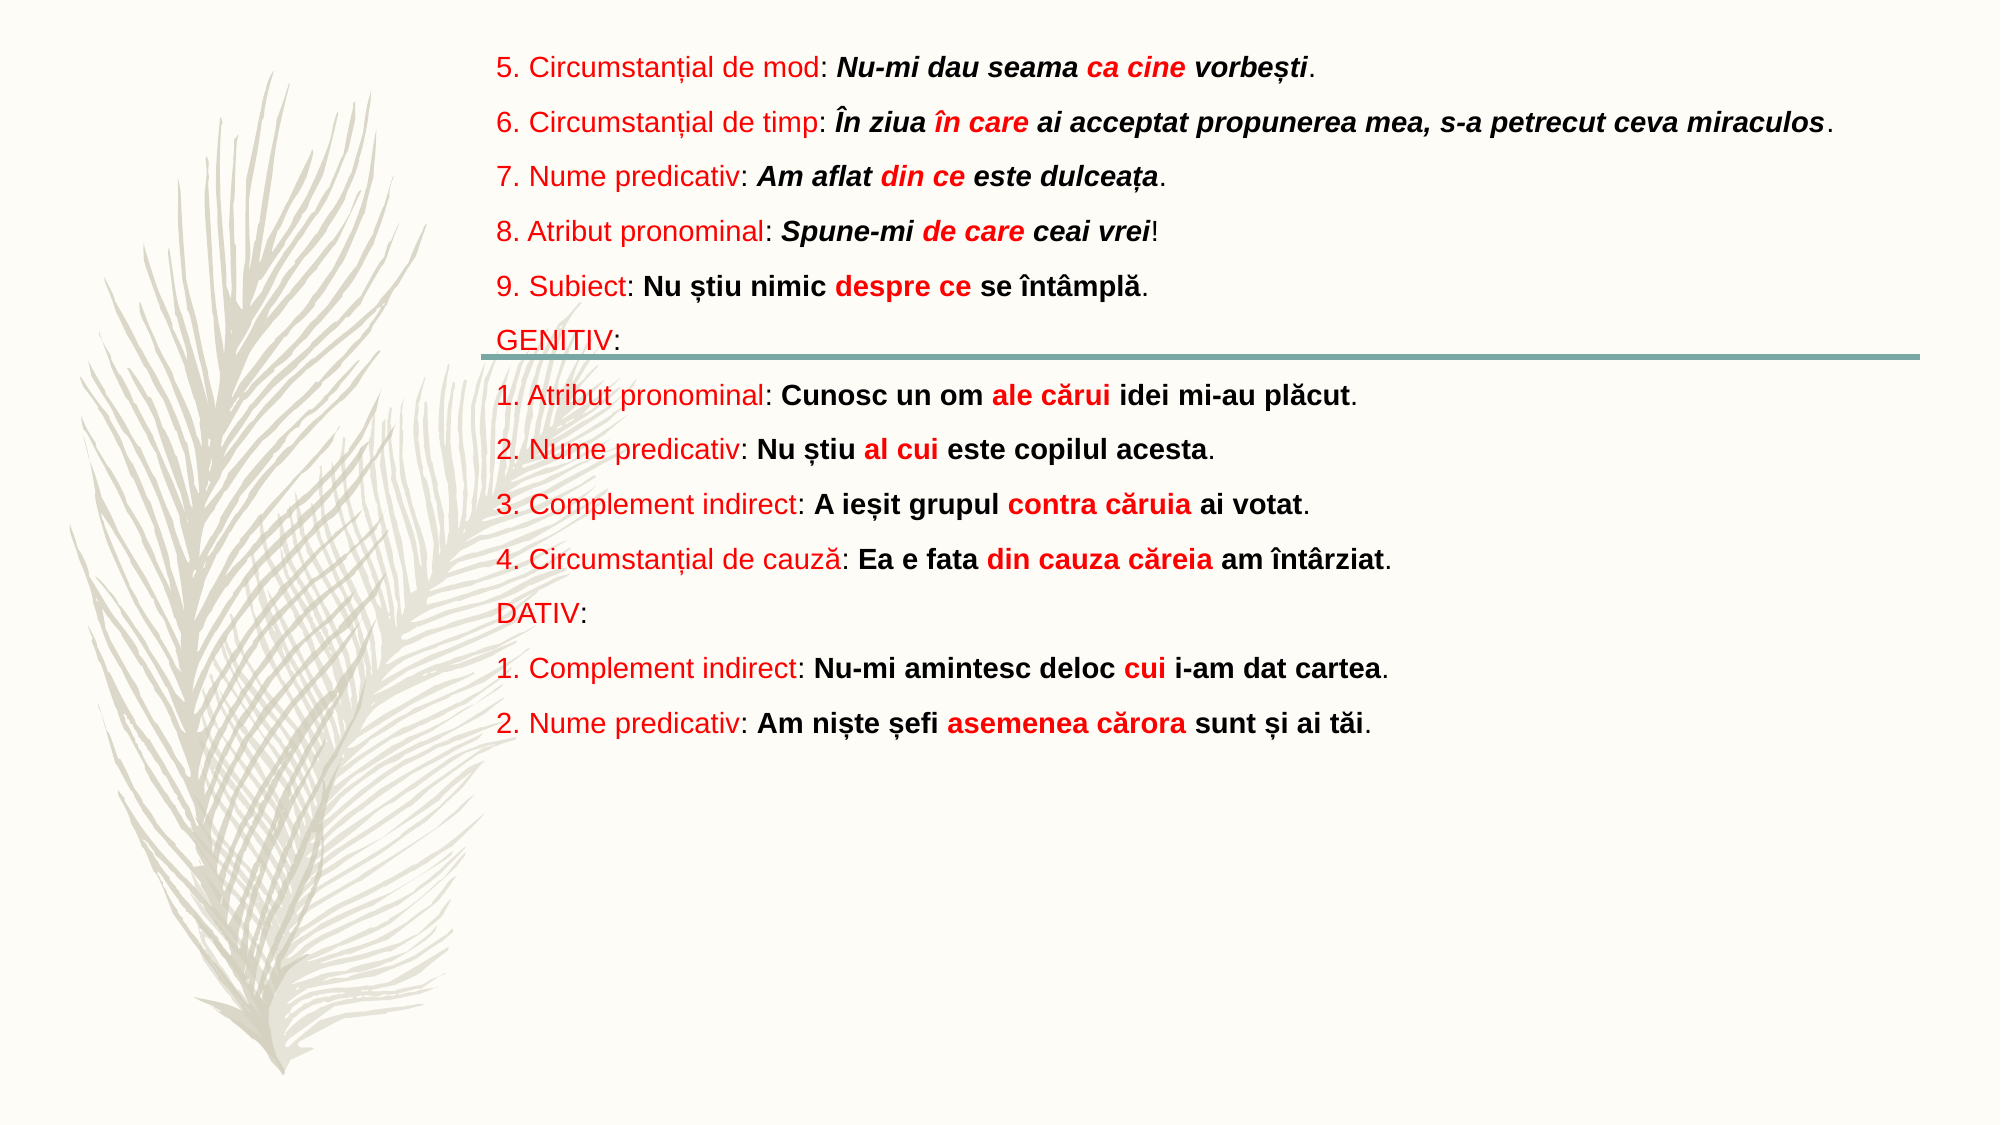

# 5. Circumstanțial de mod: Nu-mi dau seama ca cine vorbești.
6. Circumstanțial de timp: În ziua în care ai acceptat propunerea mea, s-a petrecut ceva miraculos.
7. Nume predicativ: Am aflat din ce este dulceața.
8. Atribut pronominal: Spune-mi de care ceai vrei!
9. Subiect: Nu știu nimic despre ce se întâmplă.
GENITIV:
1. Atribut pronominal: Cunosc un om ale cărui idei mi-au plăcut.
2. Nume predicativ: Nu știu al cui este copilul acesta.
3. Complement indirect: A ieșit grupul contra căruia ai votat.
4. Circumstanțial de cauză: Ea e fata din cauza căreia am întârziat.
DATIV:
1. Complement indirect: Nu-mi amintesc deloc cui i-am dat cartea.
2. Nume predicativ: Am niște șefi asemenea cărora sunt și ai tăi.